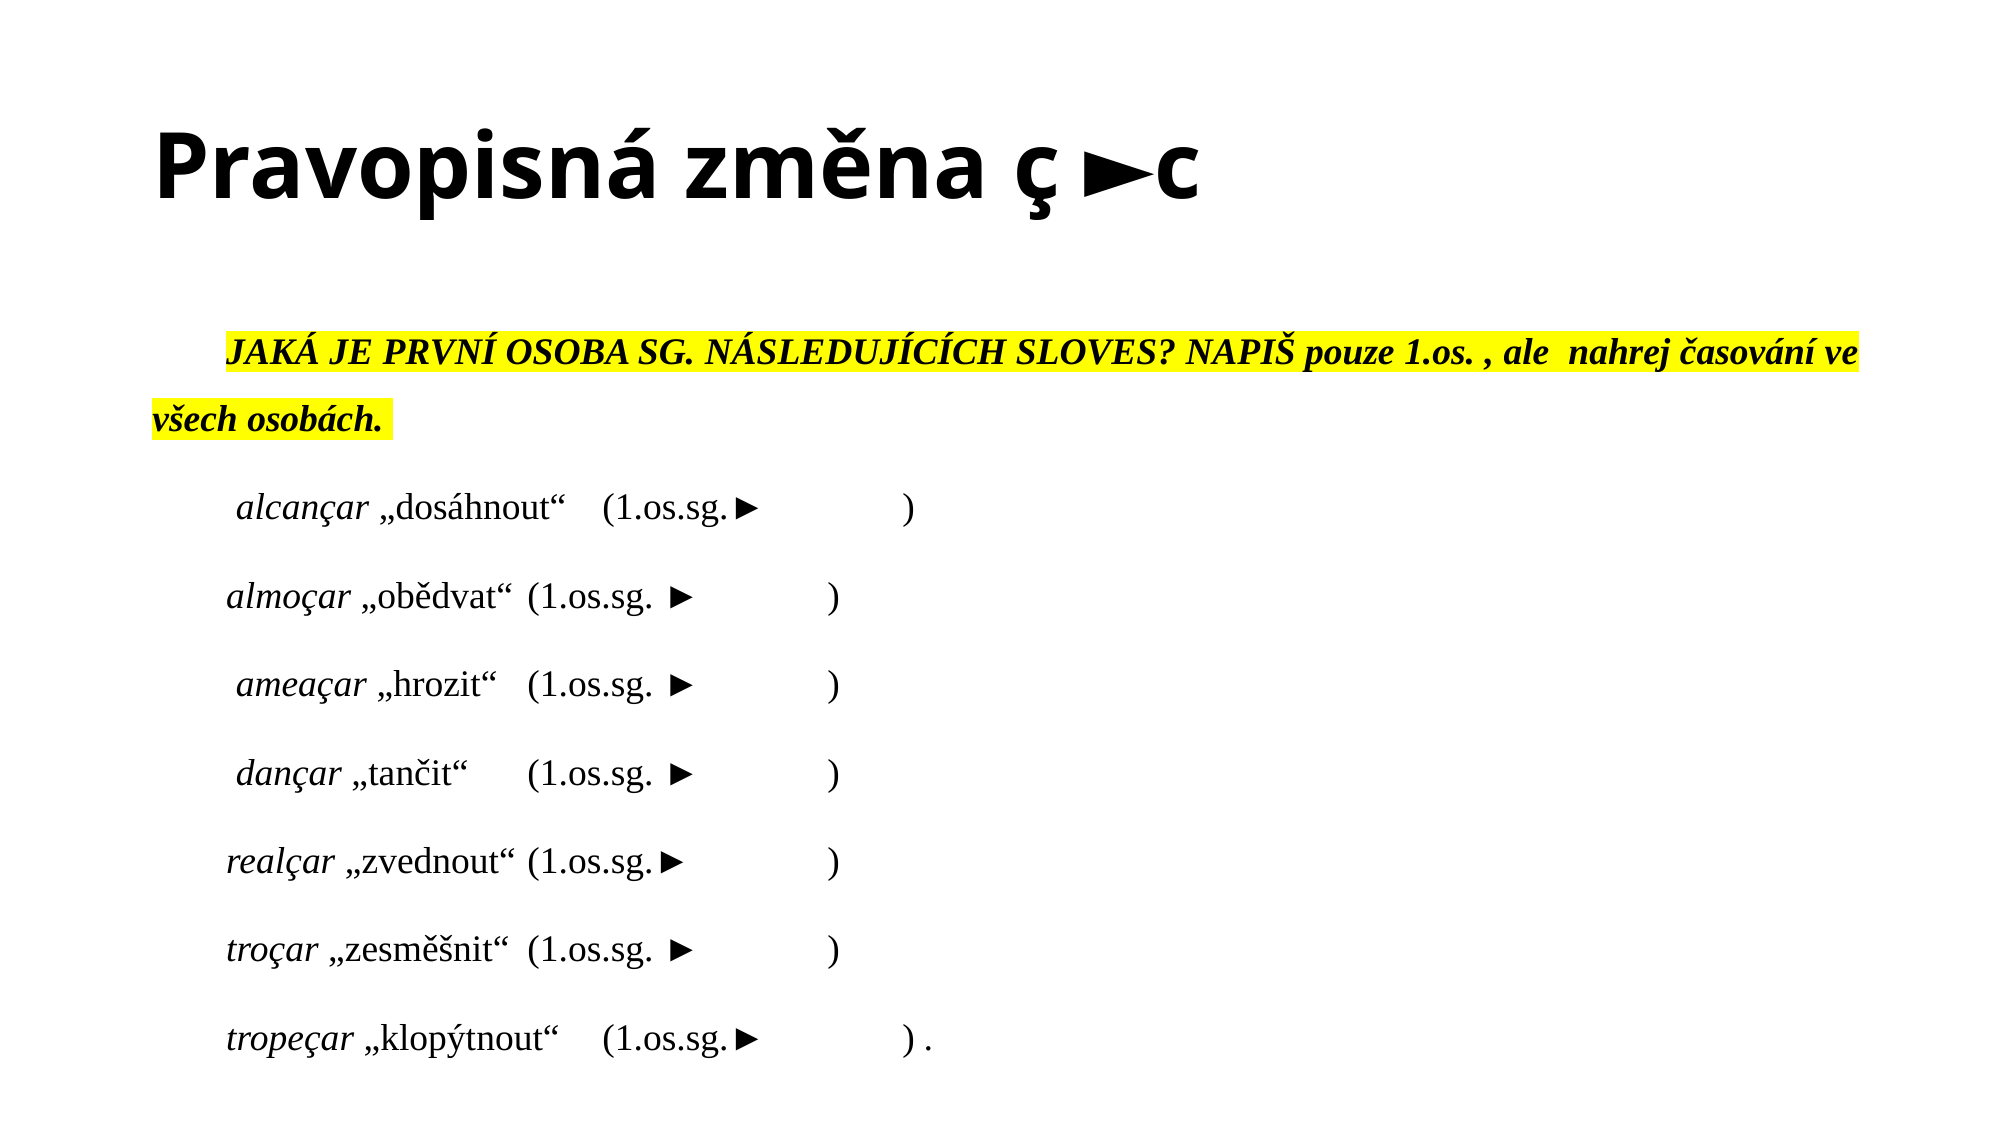

# Pravopisná změna ç ►c
JAKÁ JE PRVNÍ OSOBA SG. NÁSLEDUJÍCÍCH SLOVES? NAPIŠ pouze 1.os. , ale nahrej časování ve všech osobách.
 alcançar „dosáhnout“ 	(1.os.sg.► 		)
almoçar „obědvat“ 	(1.os.sg. ►		)
 ameaçar „hrozit“ 	(1.os.sg. ►		)
 dançar „tančit“ 	(1.os.sg. ►		)
realçar „zvednout“ 	(1.os.sg.►		)
troçar „zesměšnit“ 	(1.os.sg. ► 		)
tropeçar „klopýtnout“ 	(1.os.sg.►		) .